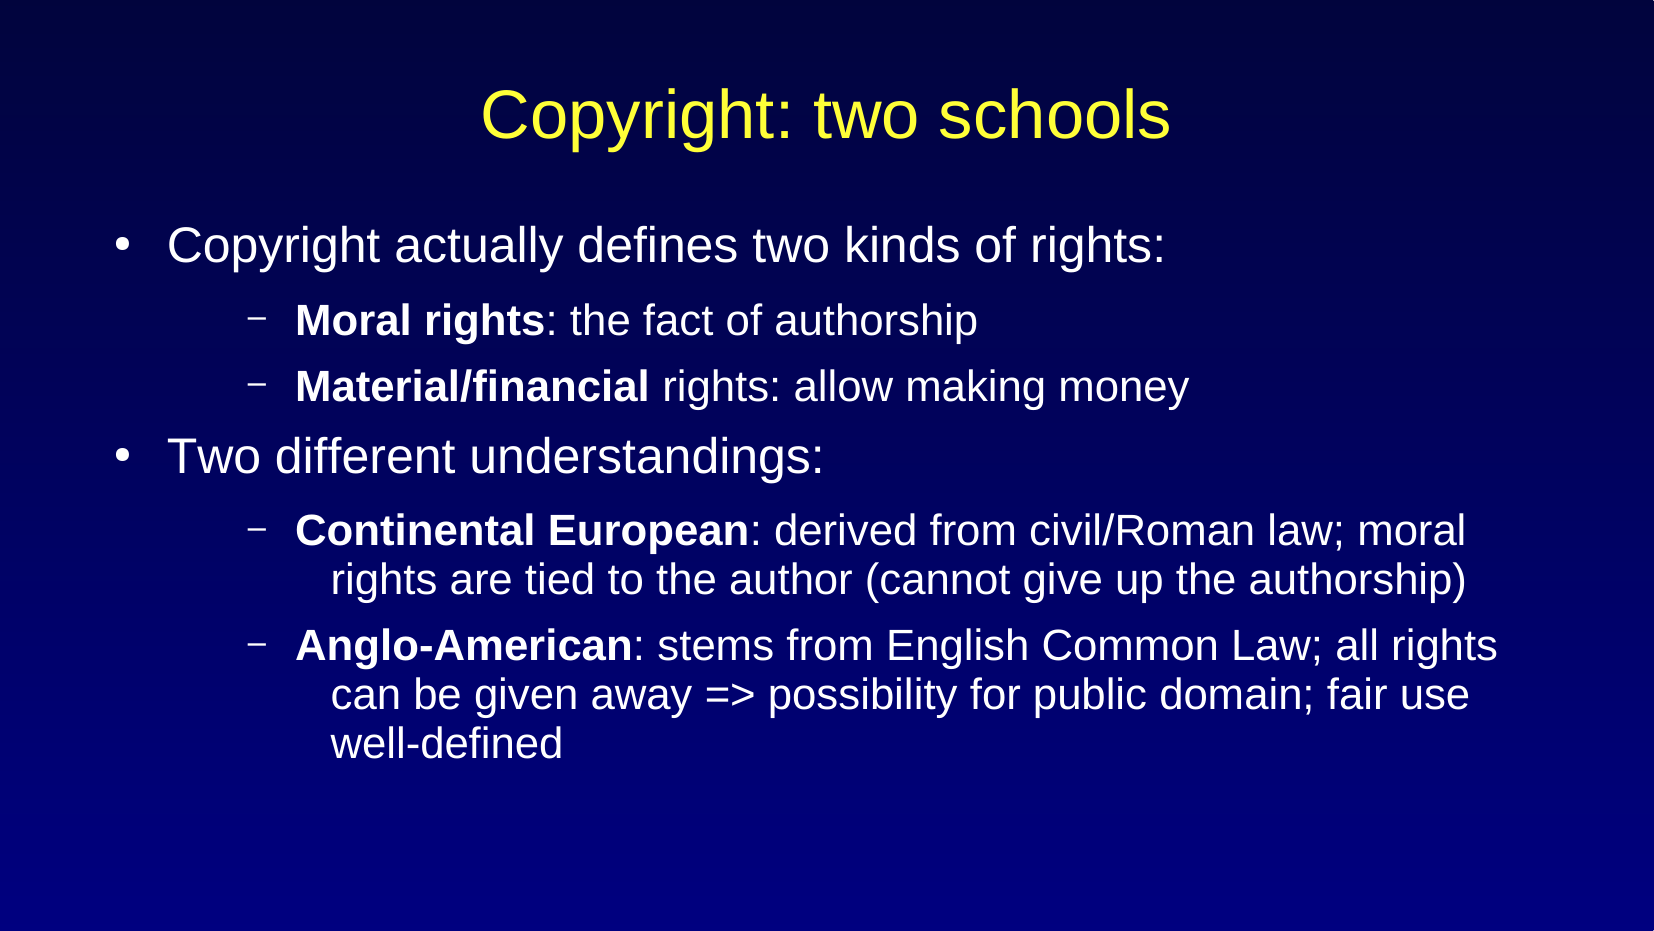

# Copyright: two schools
Copyright actually defines two kinds of rights:
Moral rights: the fact of authorship
Material/financial rights: allow making money
Two different understandings:
Continental European: derived from civil/Roman law; moral rights are tied to the author (cannot give up the authorship)
Anglo-American: stems from English Common Law; all rights can be given away => possibility for public domain; fair use well-defined